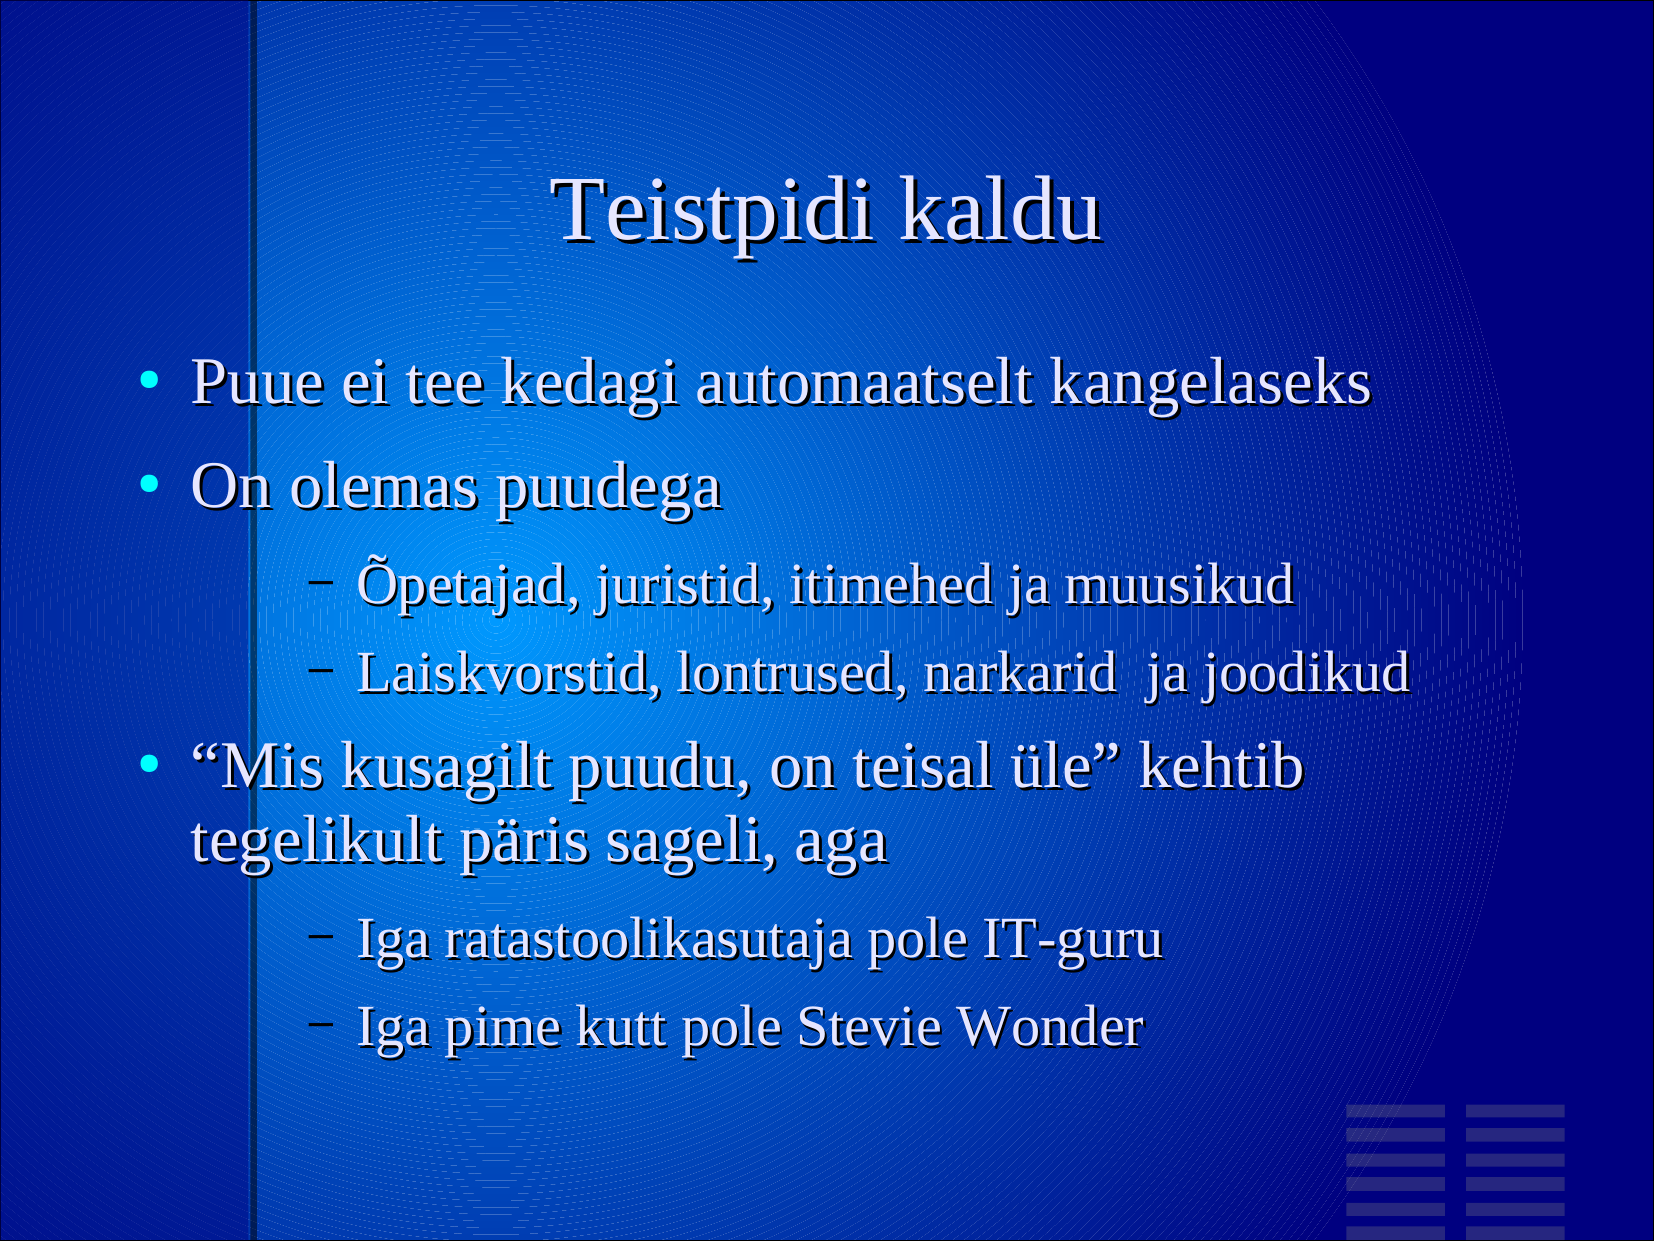

# Teistpidi kaldu
Puue ei tee kedagi automaatselt kangelaseks
On olemas puudega
Õpetajad, juristid, itimehed ja muusikud
Laiskvorstid, lontrused, narkarid ja joodikud
“Mis kusagilt puudu, on teisal üle” kehtib tegelikult päris sageli, aga
Iga ratastoolikasutaja pole IT-guru
Iga pime kutt pole Stevie Wonder